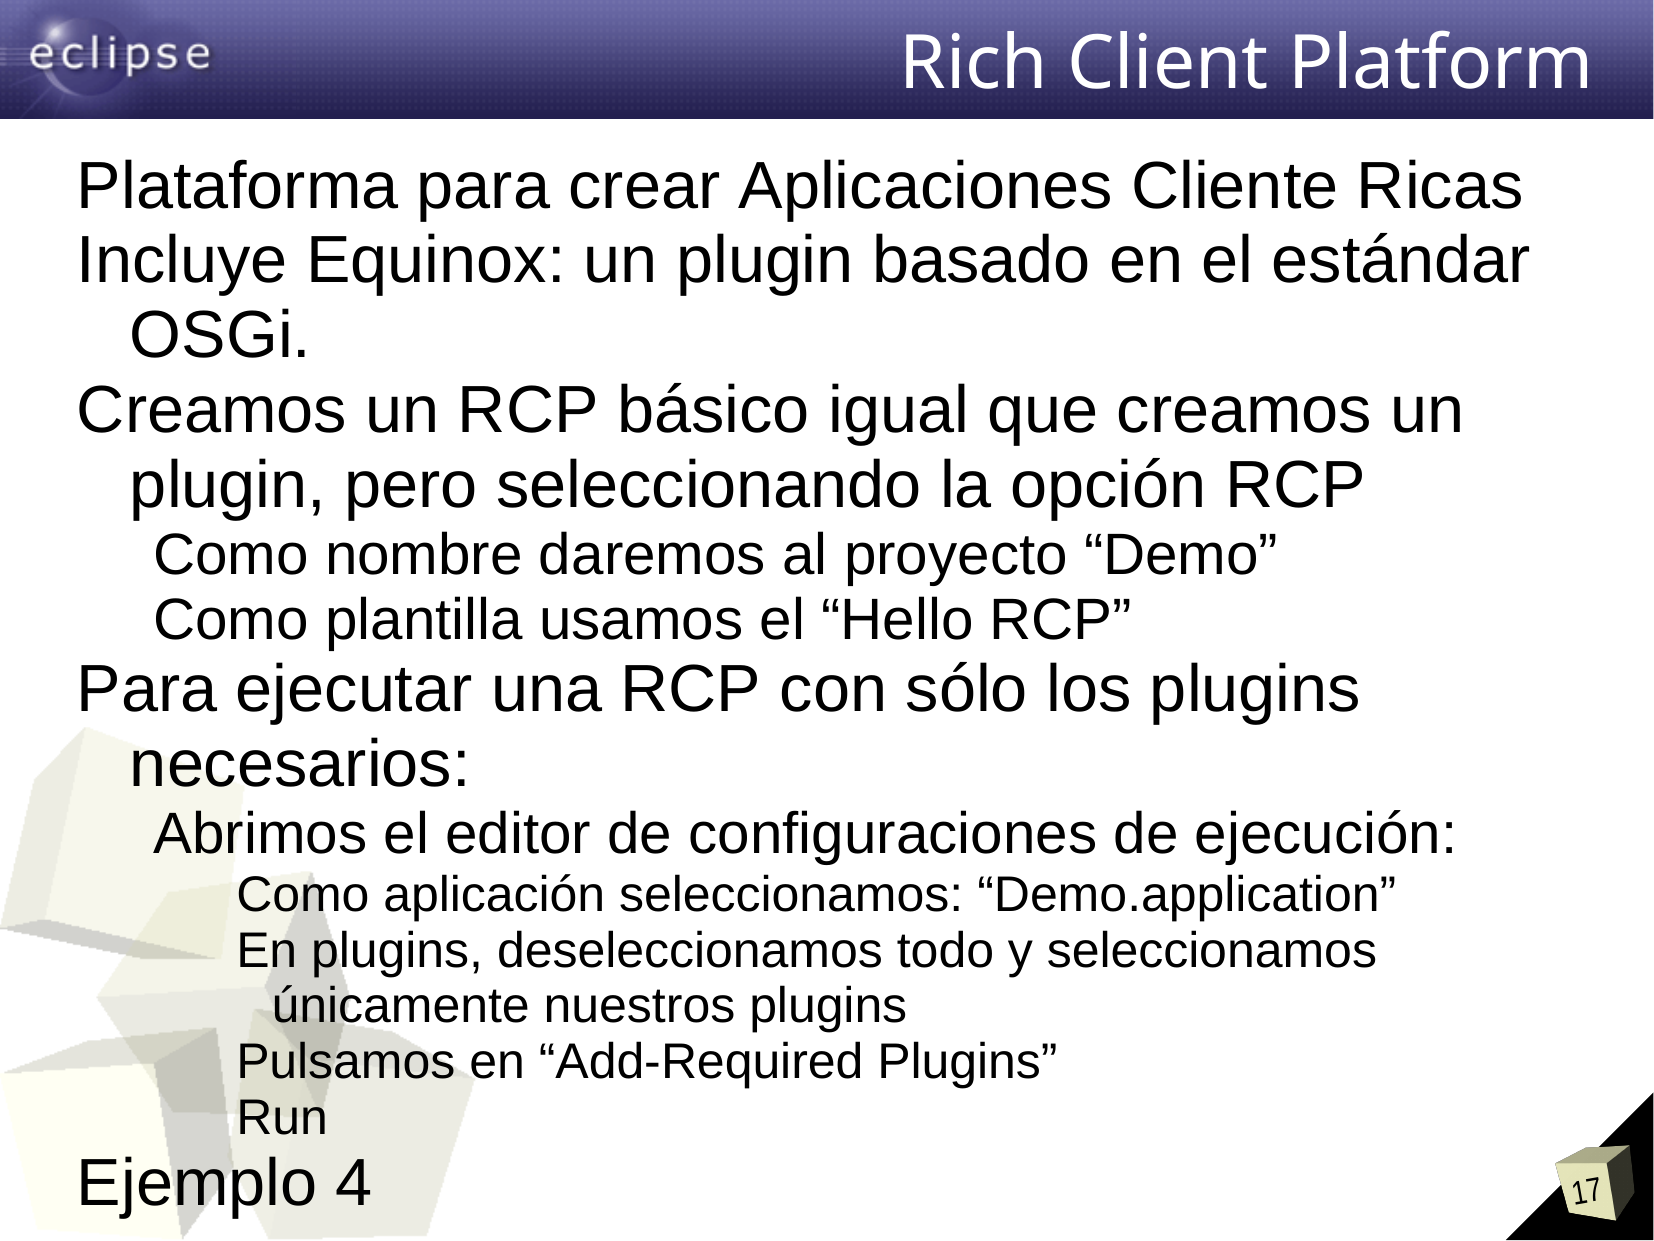

# Rich Client Platform
Plataforma para crear Aplicaciones Cliente Ricas
Incluye Equinox: un plugin basado en el estándar OSGi.
Creamos un RCP básico igual que creamos un plugin, pero seleccionando la opción RCP
Como nombre daremos al proyecto “Demo”
Como plantilla usamos el “Hello RCP”
Para ejecutar una RCP con sólo los plugins necesarios:
Abrimos el editor de configuraciones de ejecución:
Como aplicación seleccionamos: “Demo.application”
En plugins, deseleccionamos todo y seleccionamos únicamente nuestros plugins
Pulsamos en “Add-Required Plugins”
Run
Ejemplo 4